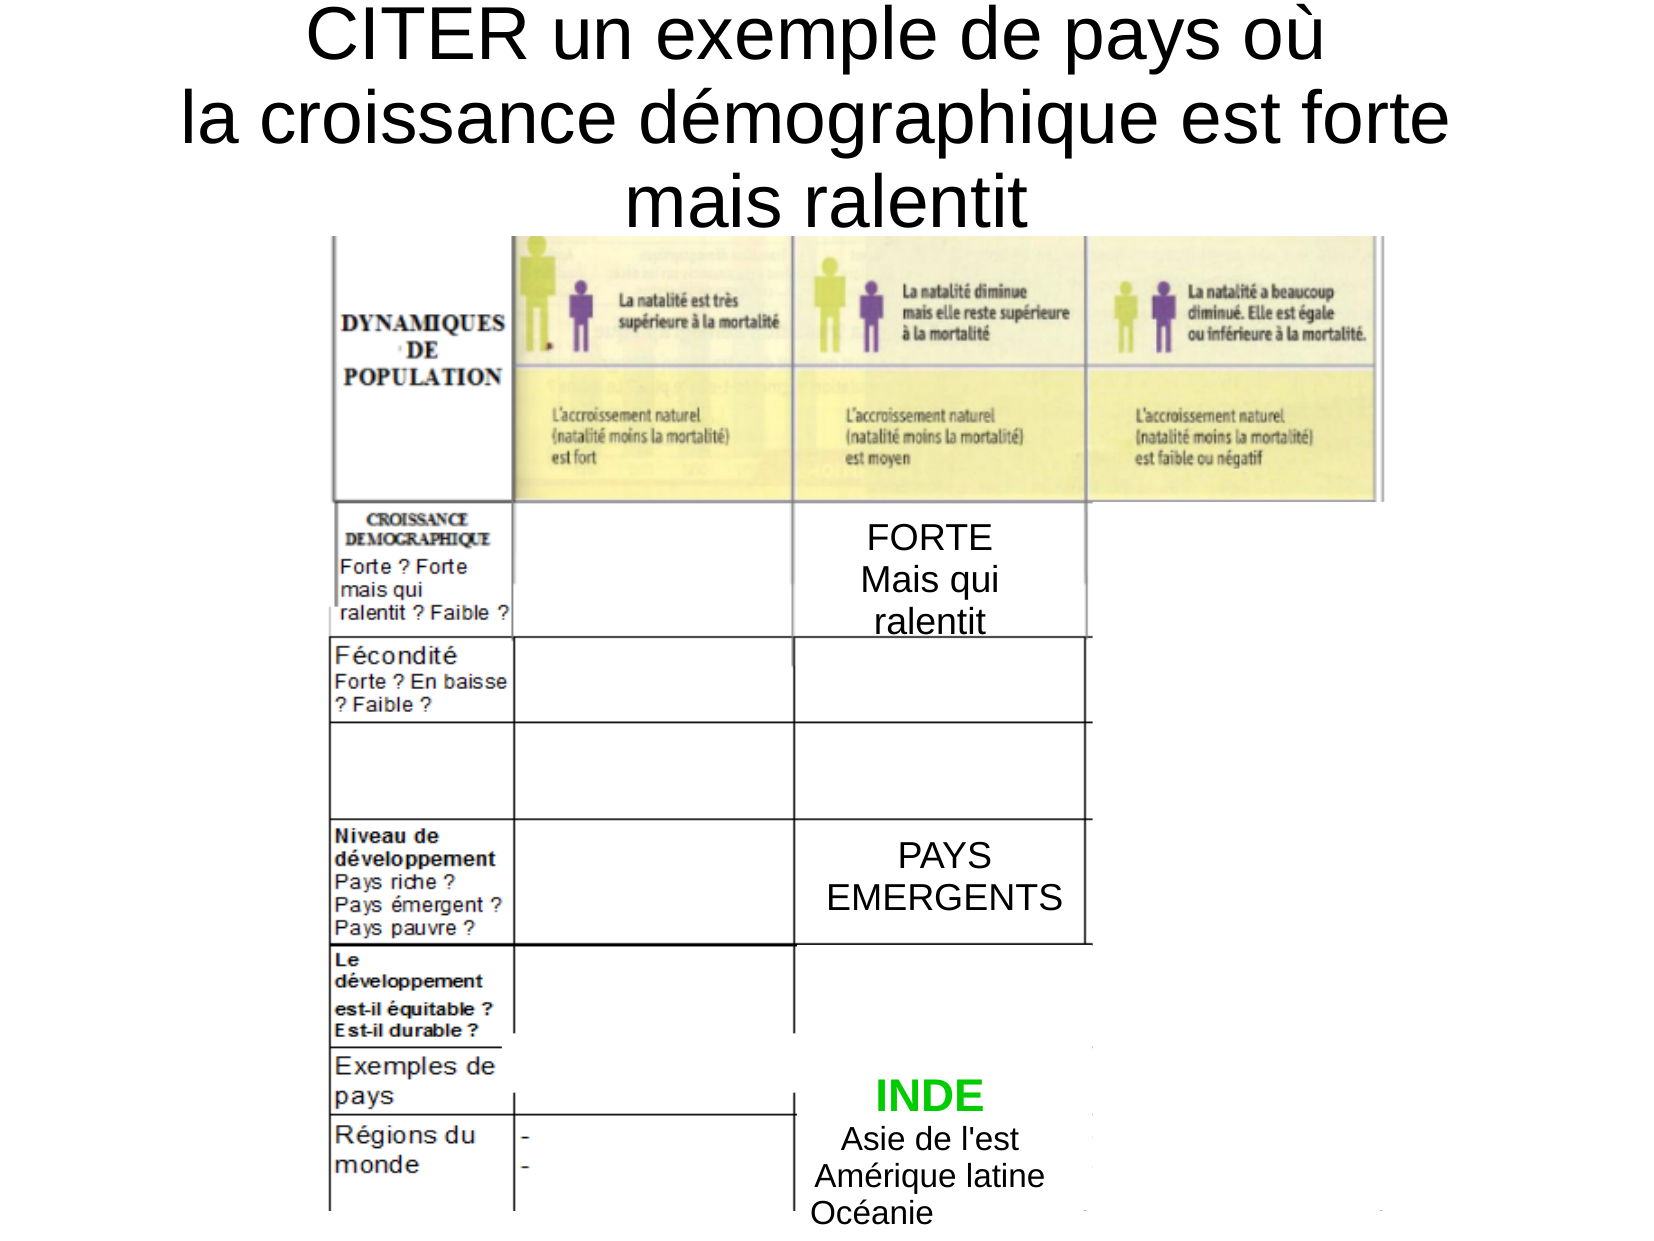

# CITER un exemple de pays où la croissance démographique est forte mais ralentit
FORTE
Mais qui ralentit
PAYS
EMERGENTS
INDE
Asie de l'est
Amérique latine
 Océanie